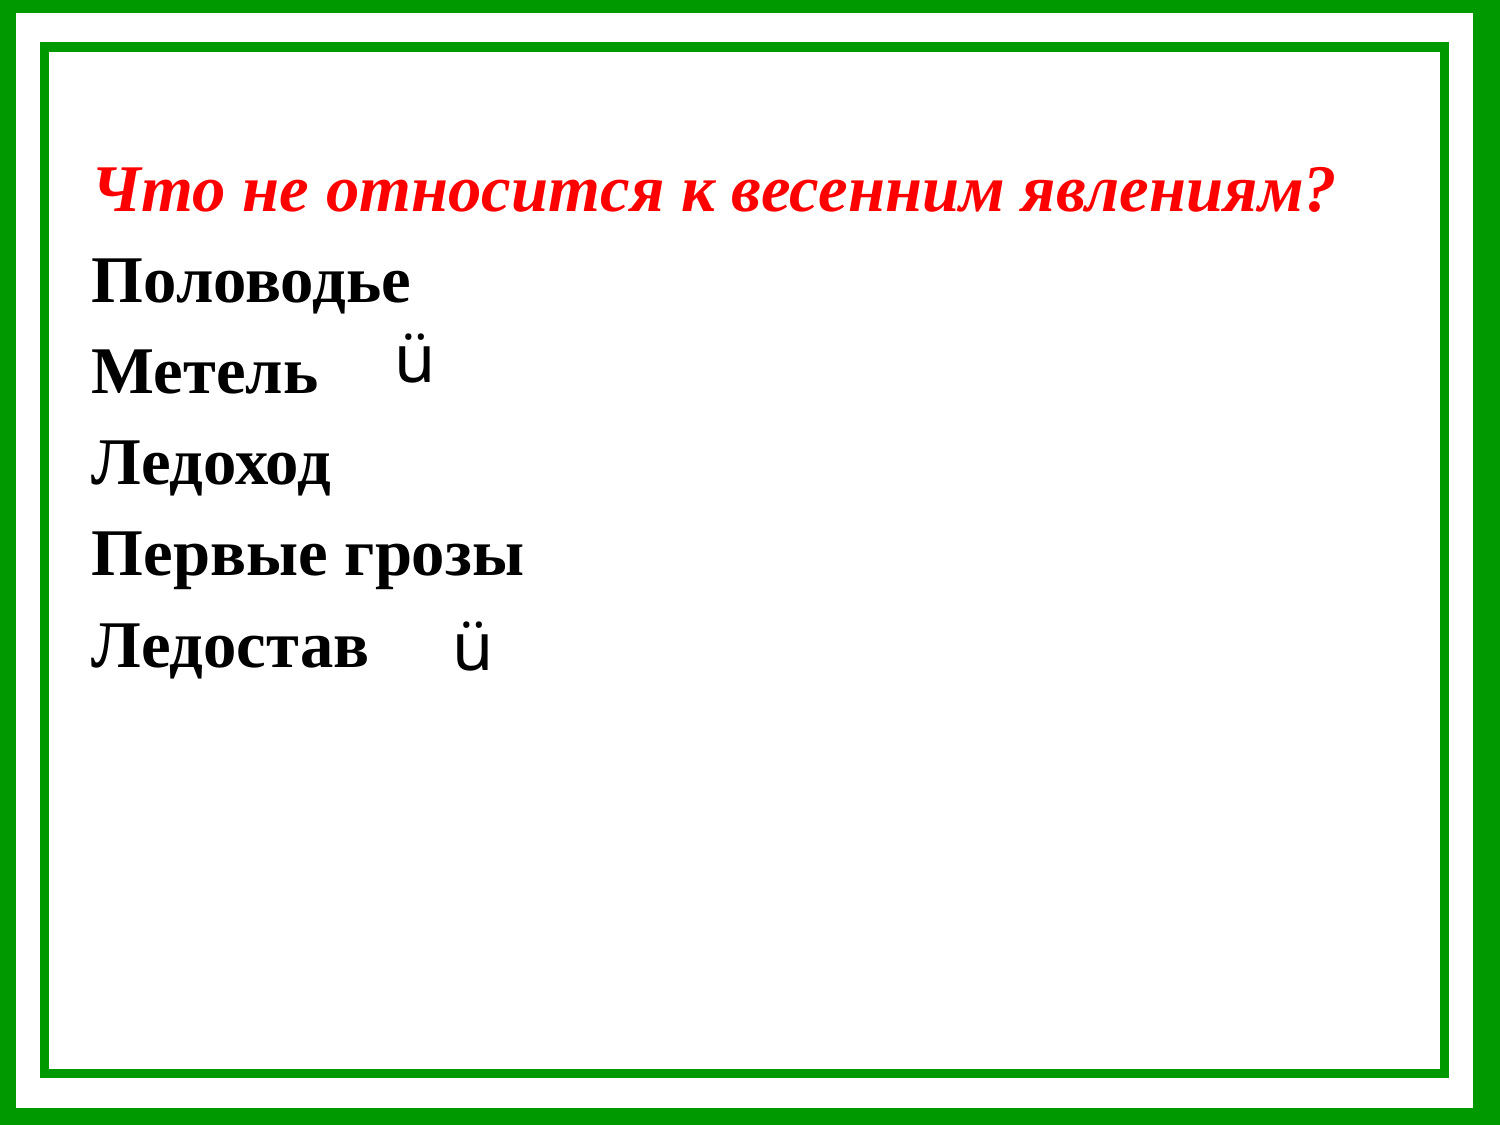

Что не относится к весенним явлениям?
Половодье
Метель
Ледоход
Первые грозы
Ледостав